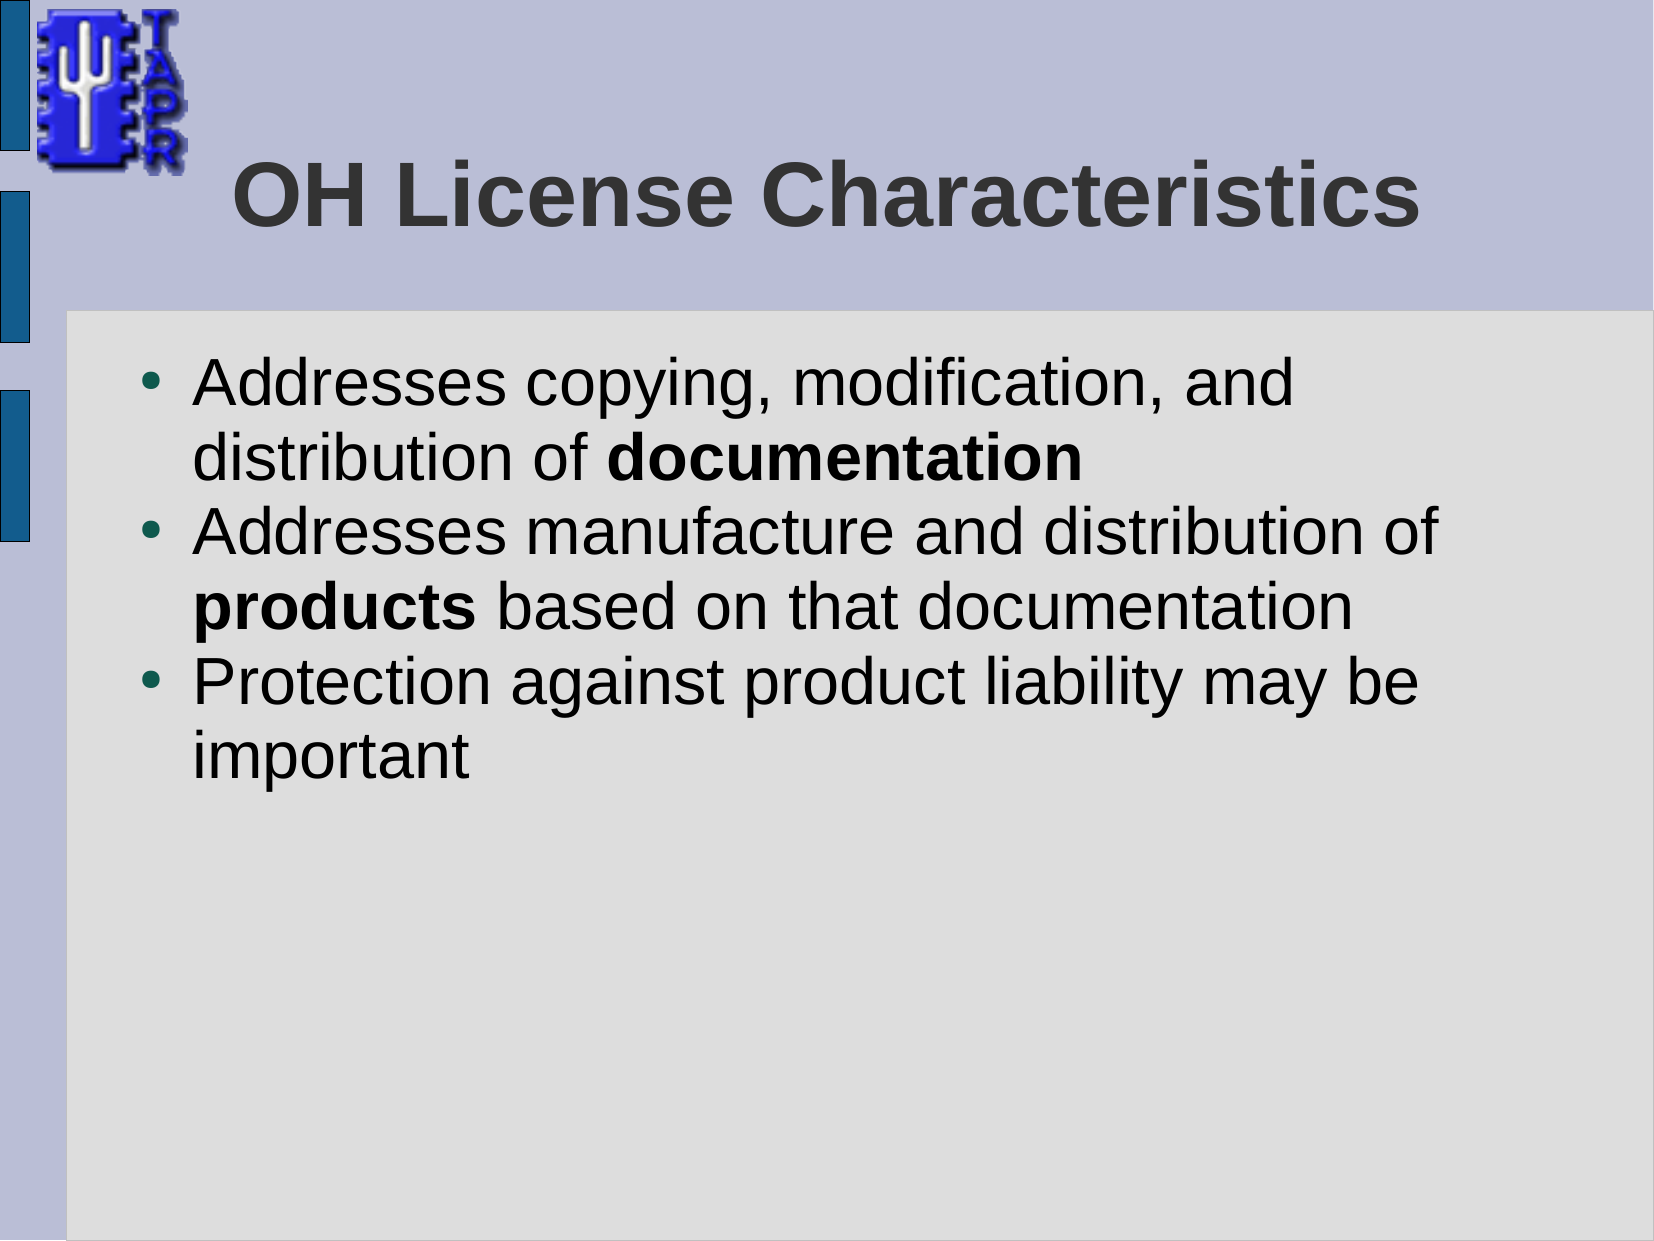

# OH License Characteristics
Addresses copying, modification, and distribution of documentation
Addresses manufacture and distribution of products based on that documentation
Protection against product liability may be important